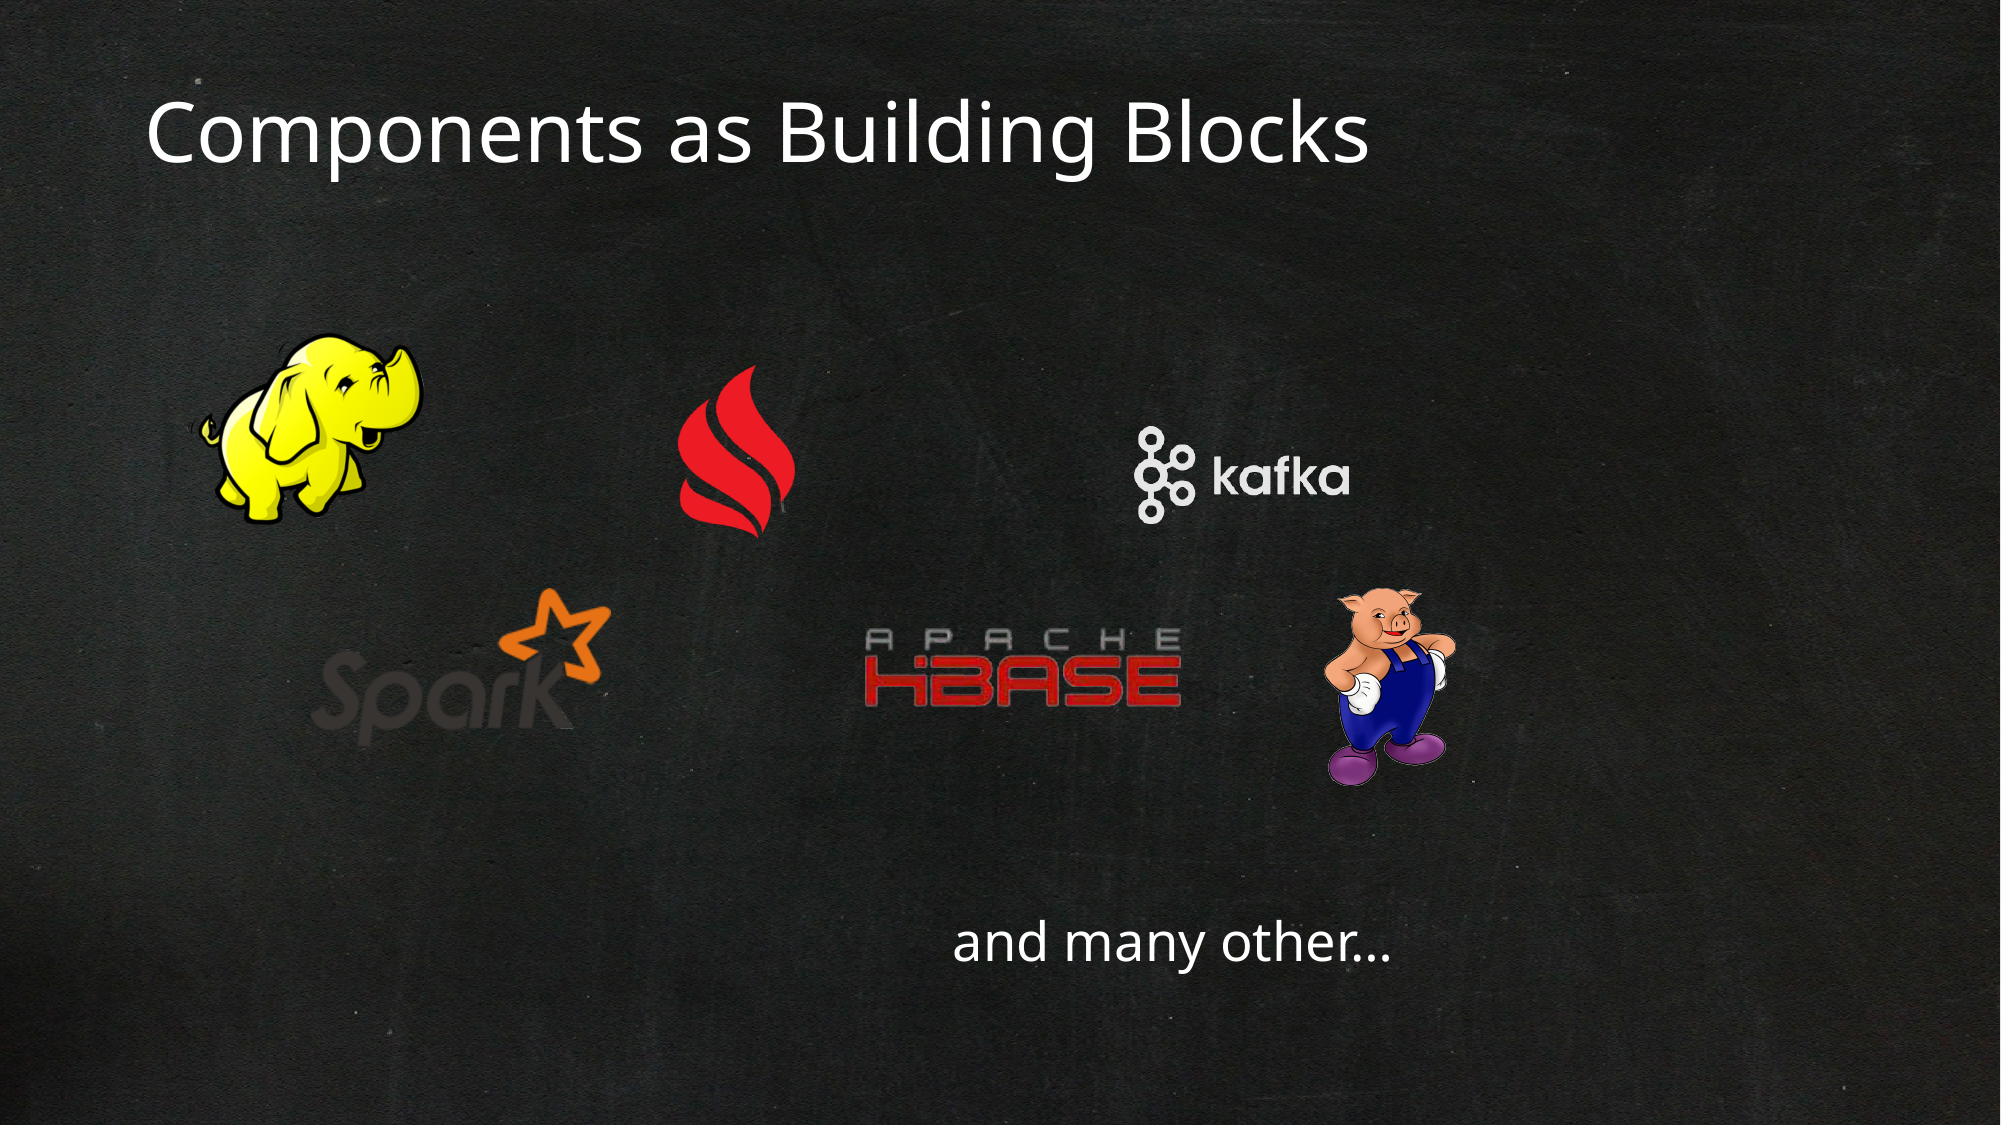

Components as Building Blocks
# and many other…